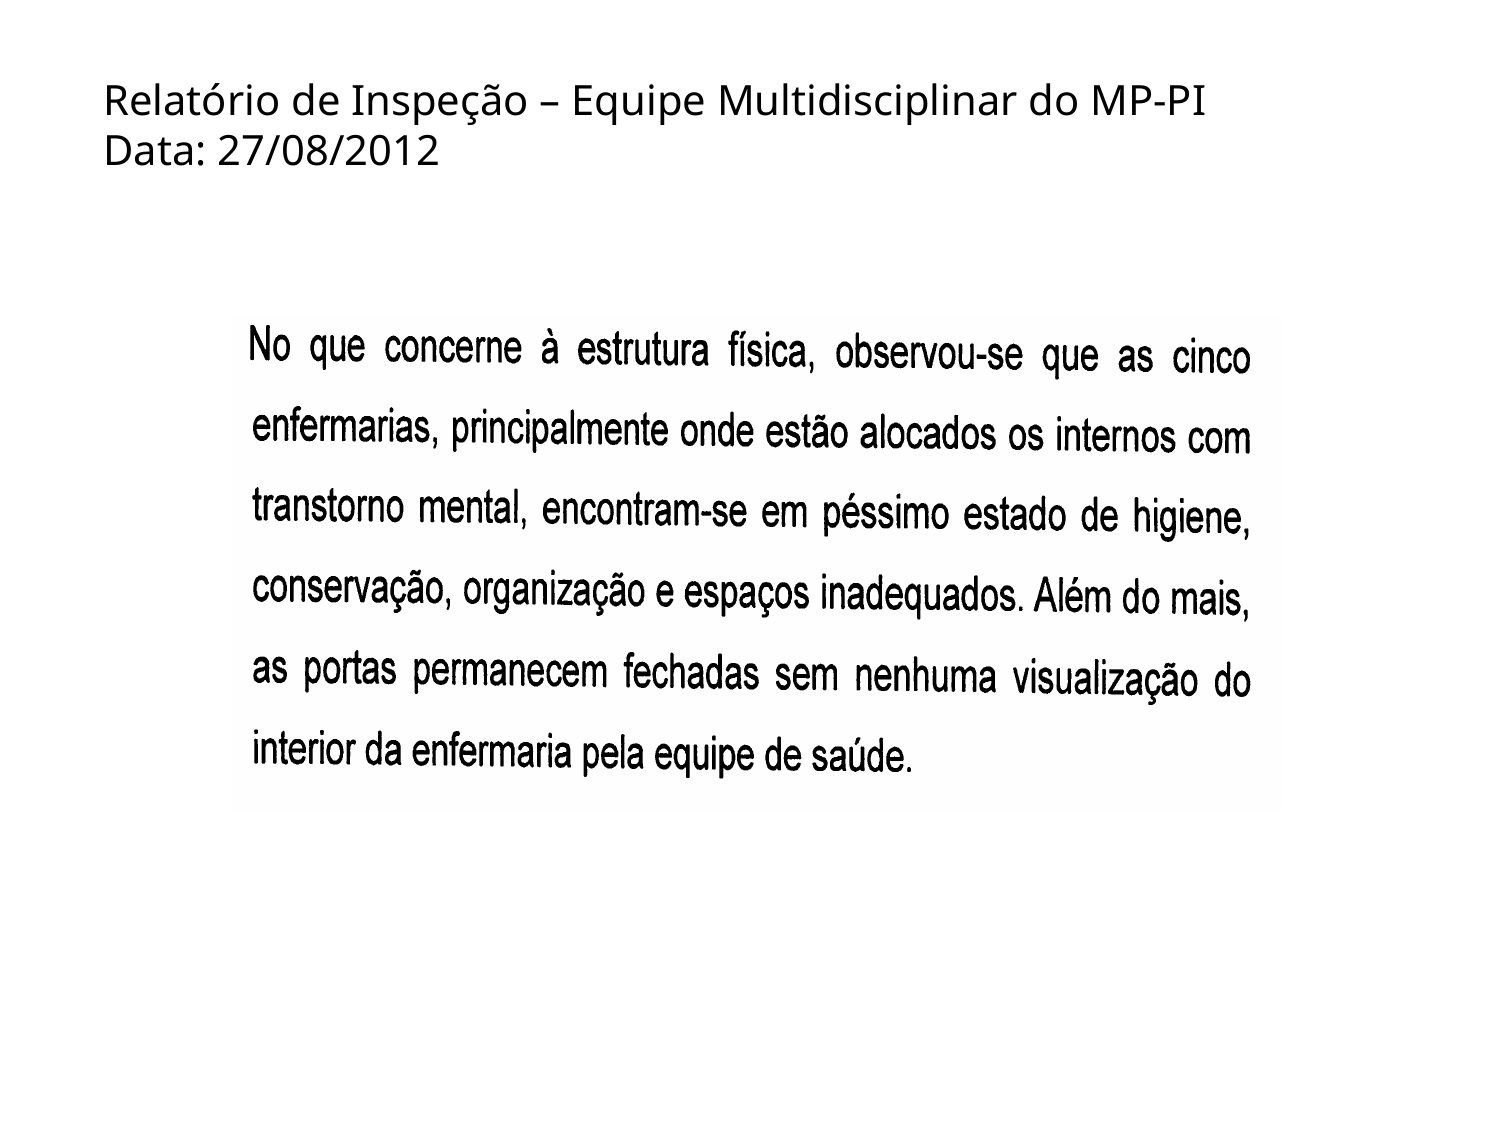

# Relatório de Inspeção – Equipe Multidisciplinar do MP-PI Data: 27/08/2012